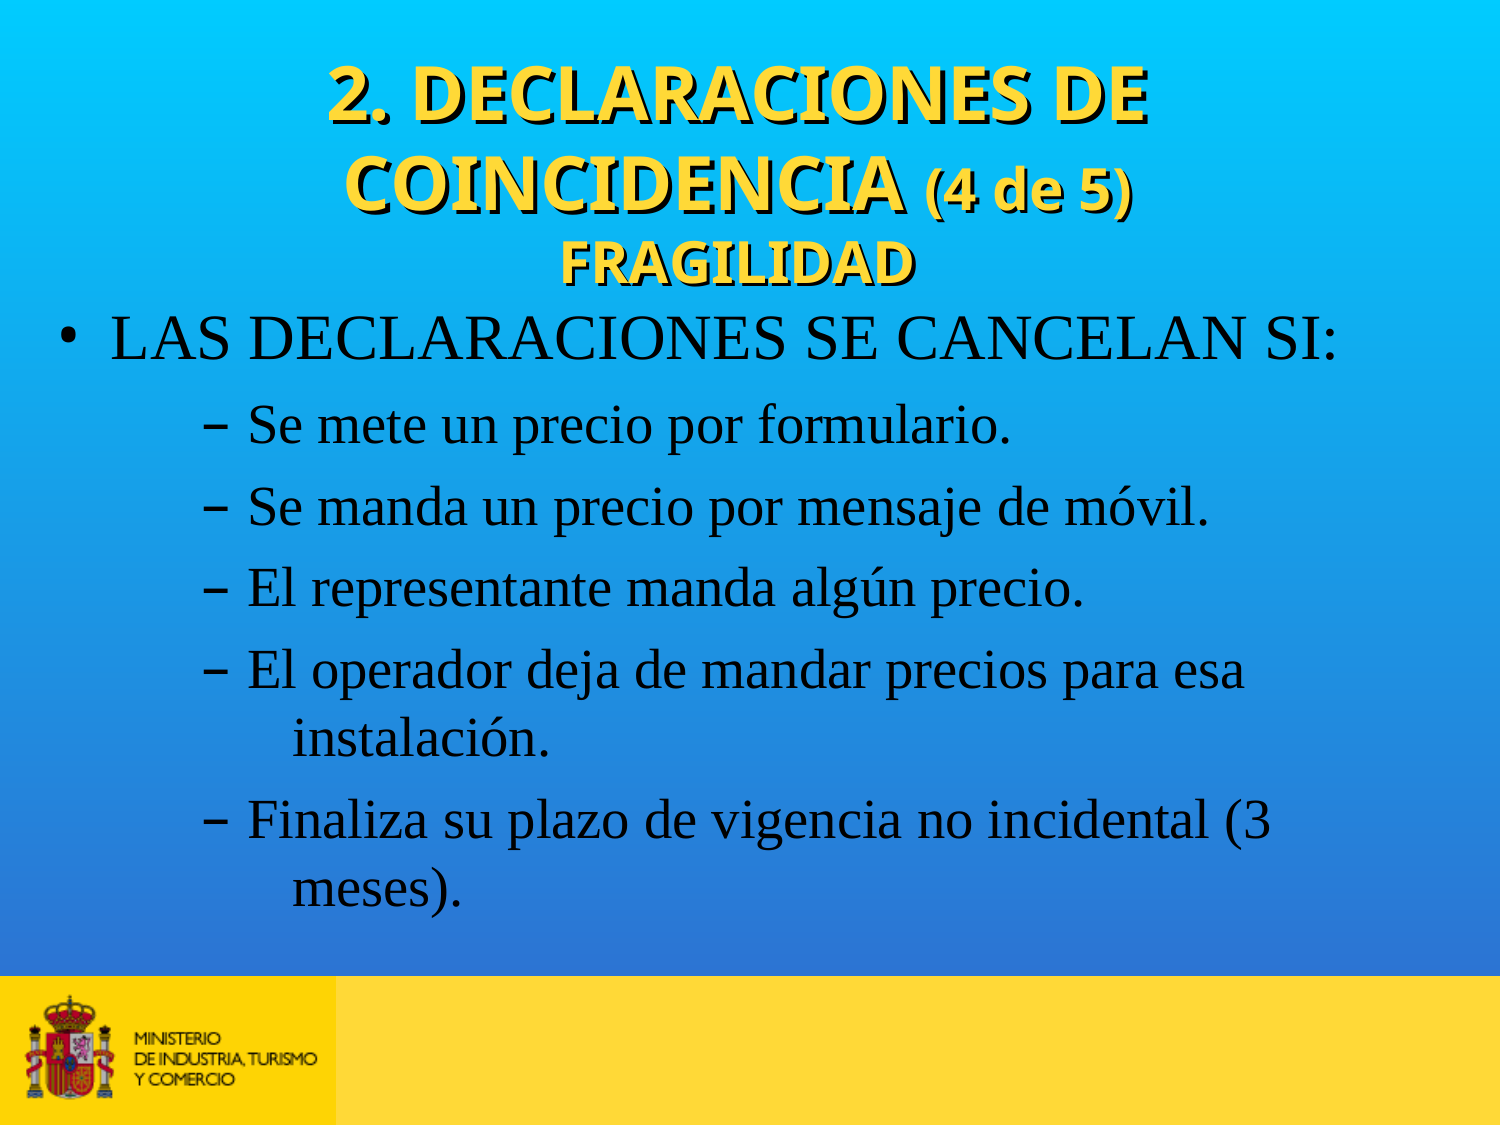

# 2. DECLARACIONES DE COINCIDENCIA (4 de 5) FRAGILIDAD
LAS DECLARACIONES SE CANCELAN SI:
Se mete un precio por formulario.
Se manda un precio por mensaje de móvil.
El representante manda algún precio.
El operador deja de mandar precios para esa instalación.
Finaliza su plazo de vigencia no incidental (3 meses).